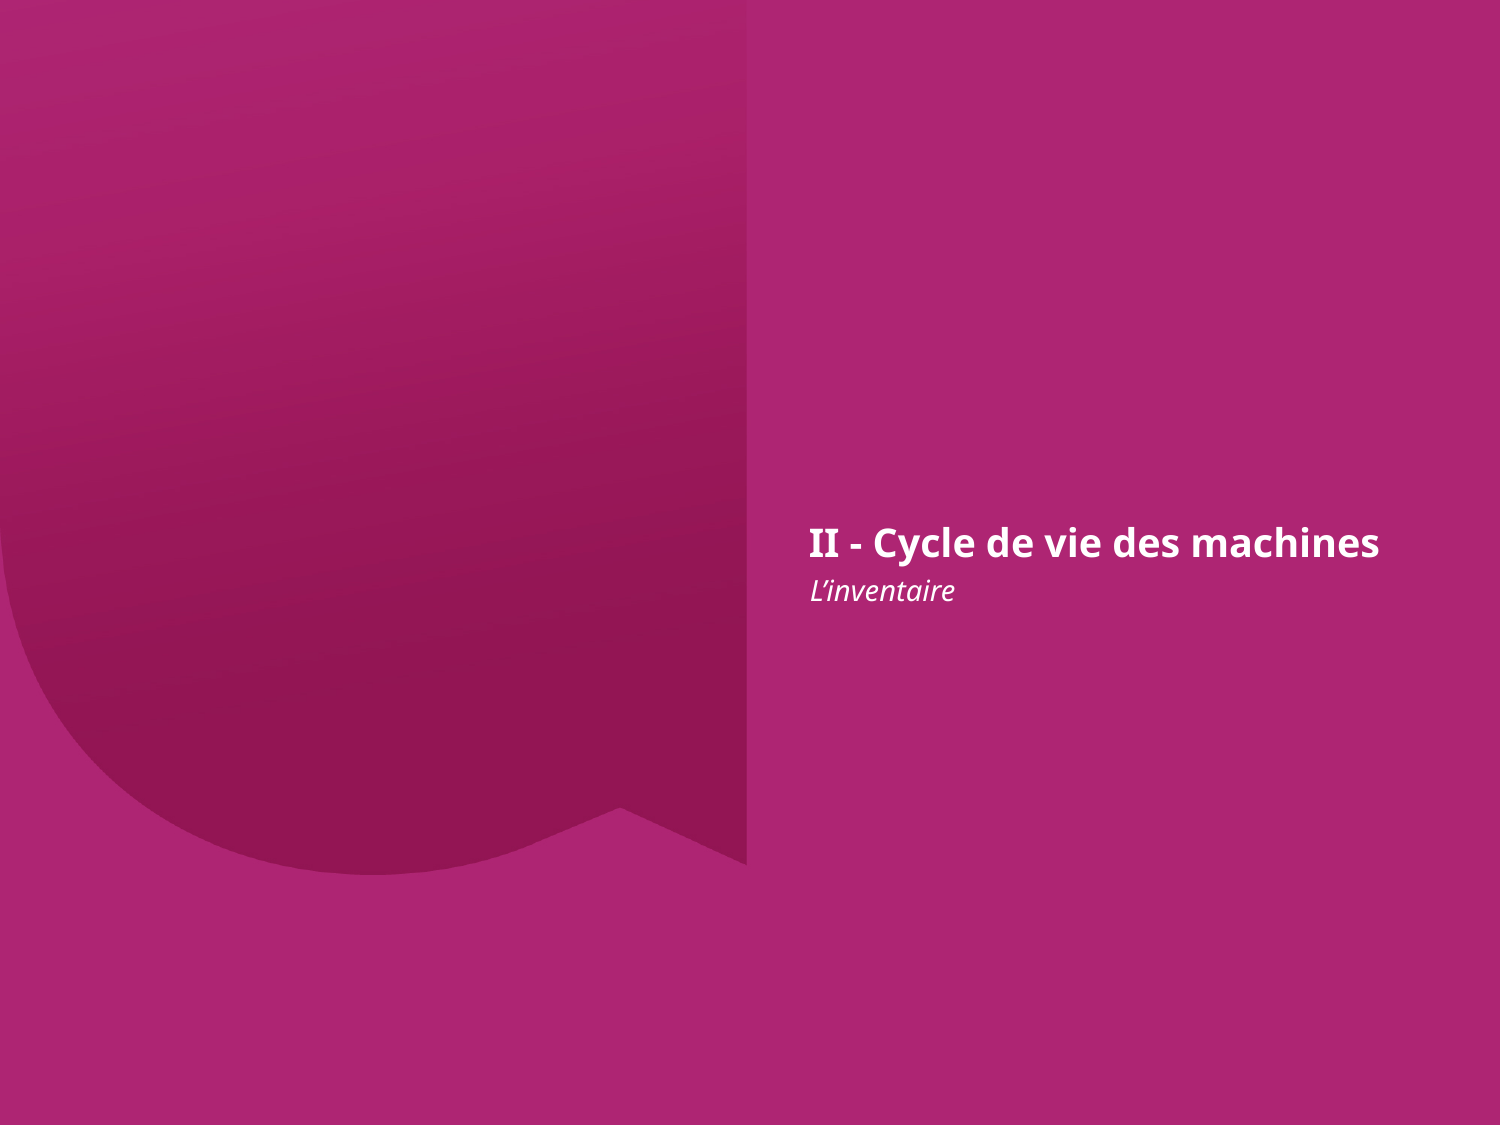

# II - Cycle de vie des machines
L’inventaire